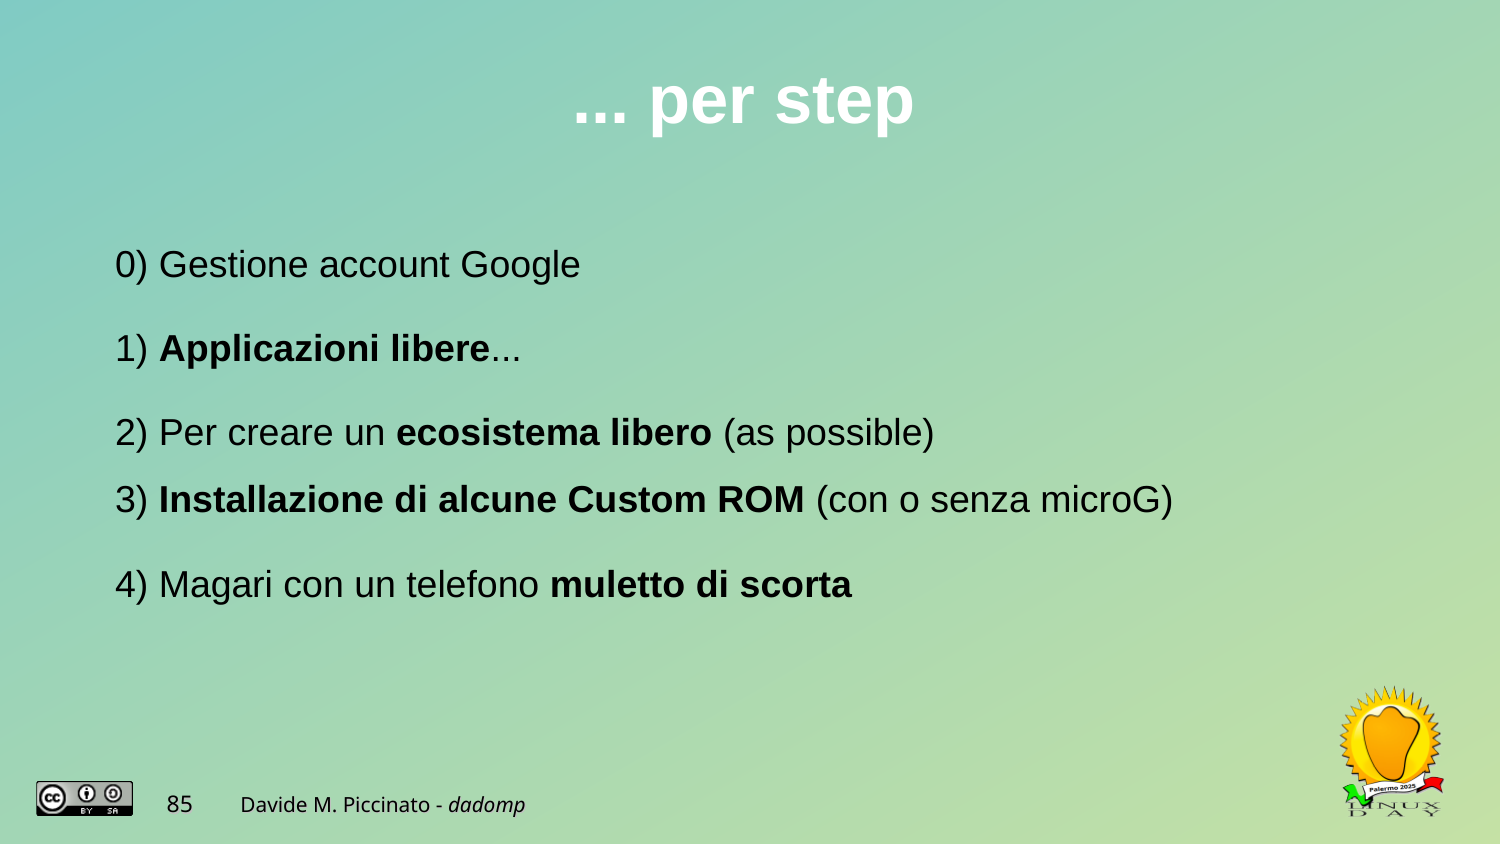

# ... per step
0) Gestione account Google
1) Applicazioni libere...
2) Per creare un ecosistema libero (as possible)
3) Installazione di alcune Custom ROM (con o senza microG)
4) Magari con un telefono muletto di scorta